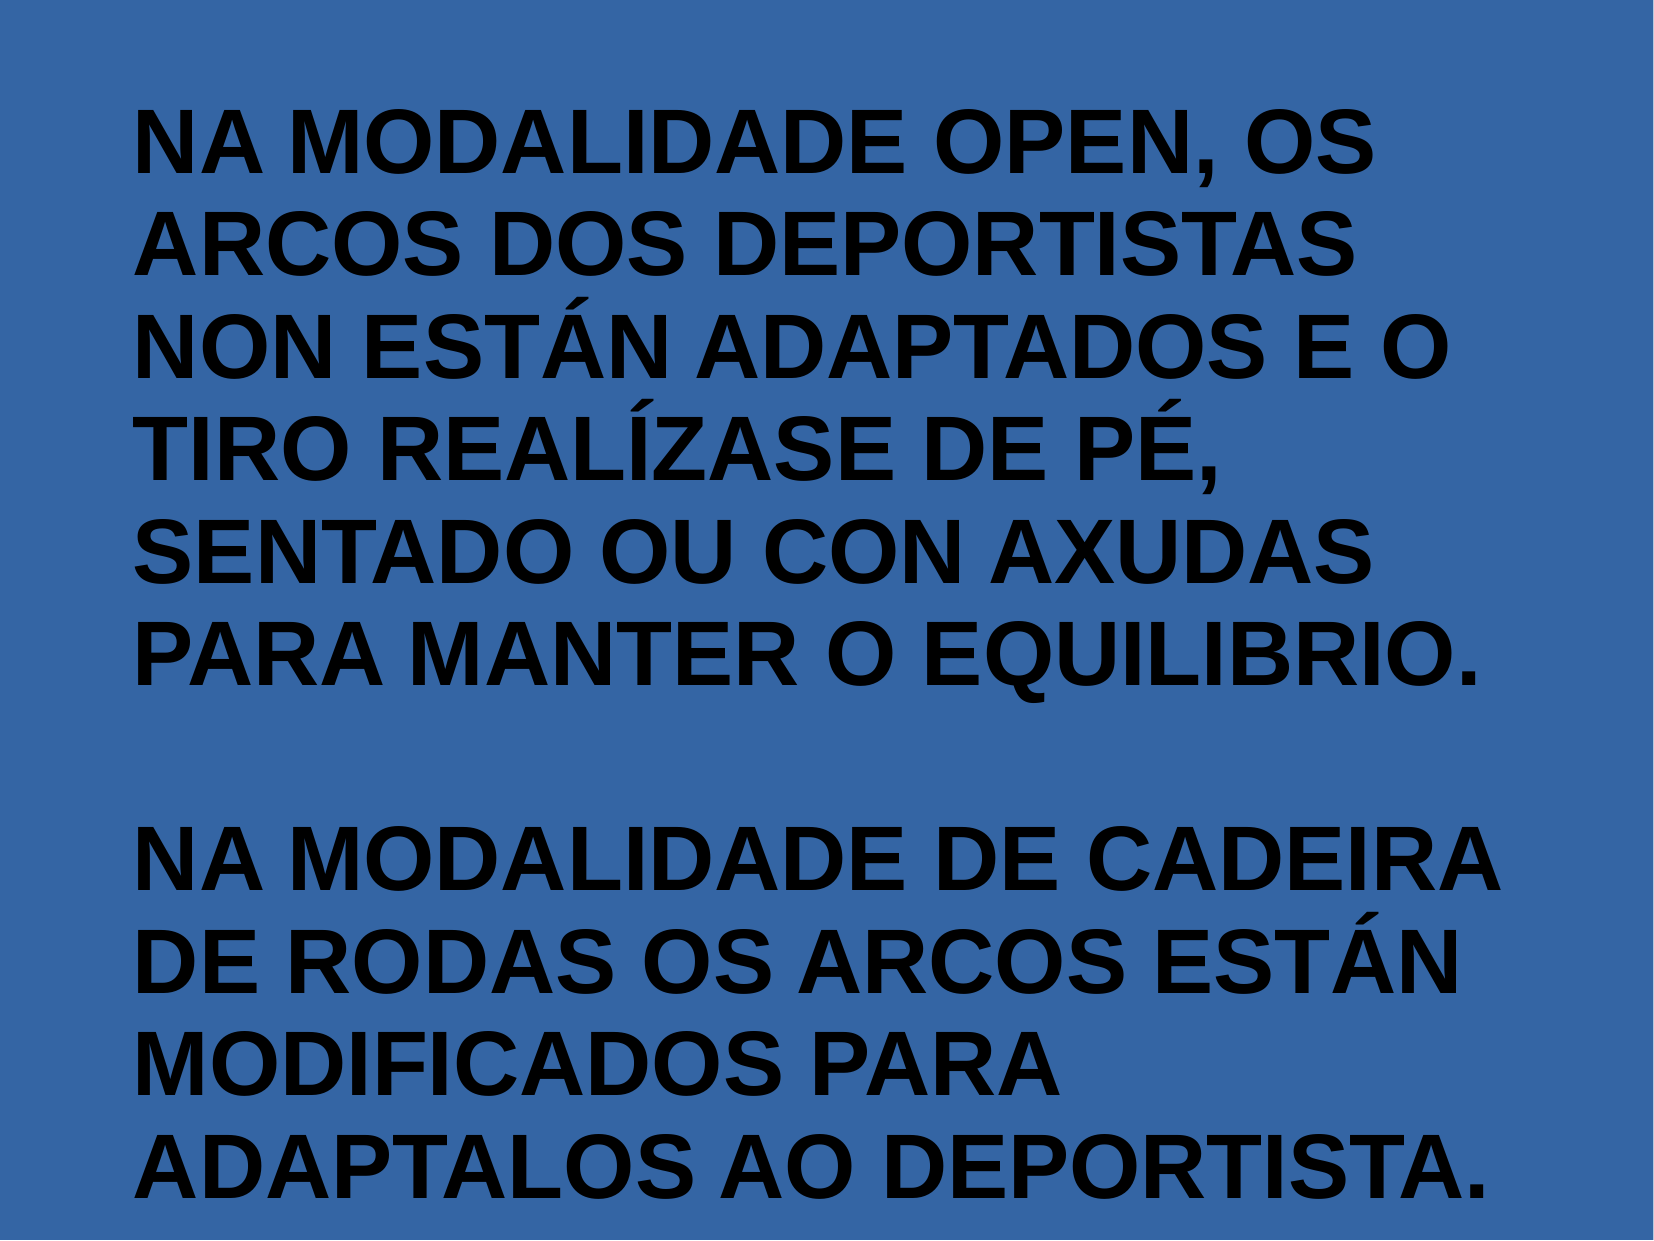

NA MODALIDADE OPEN, OS ARCOS DOS DEPORTISTAS NON ESTÁN ADAPTADOS E O TIRO REALÍZASE DE PÉ, SENTADO OU CON AXUDAS PARA MANTER O EQUILIBRIO.
NA MODALIDADE DE CADEIRA DE RODAS OS ARCOS ESTÁN MODIFICADOS PARA ADAPTALOS AO DEPORTISTA.